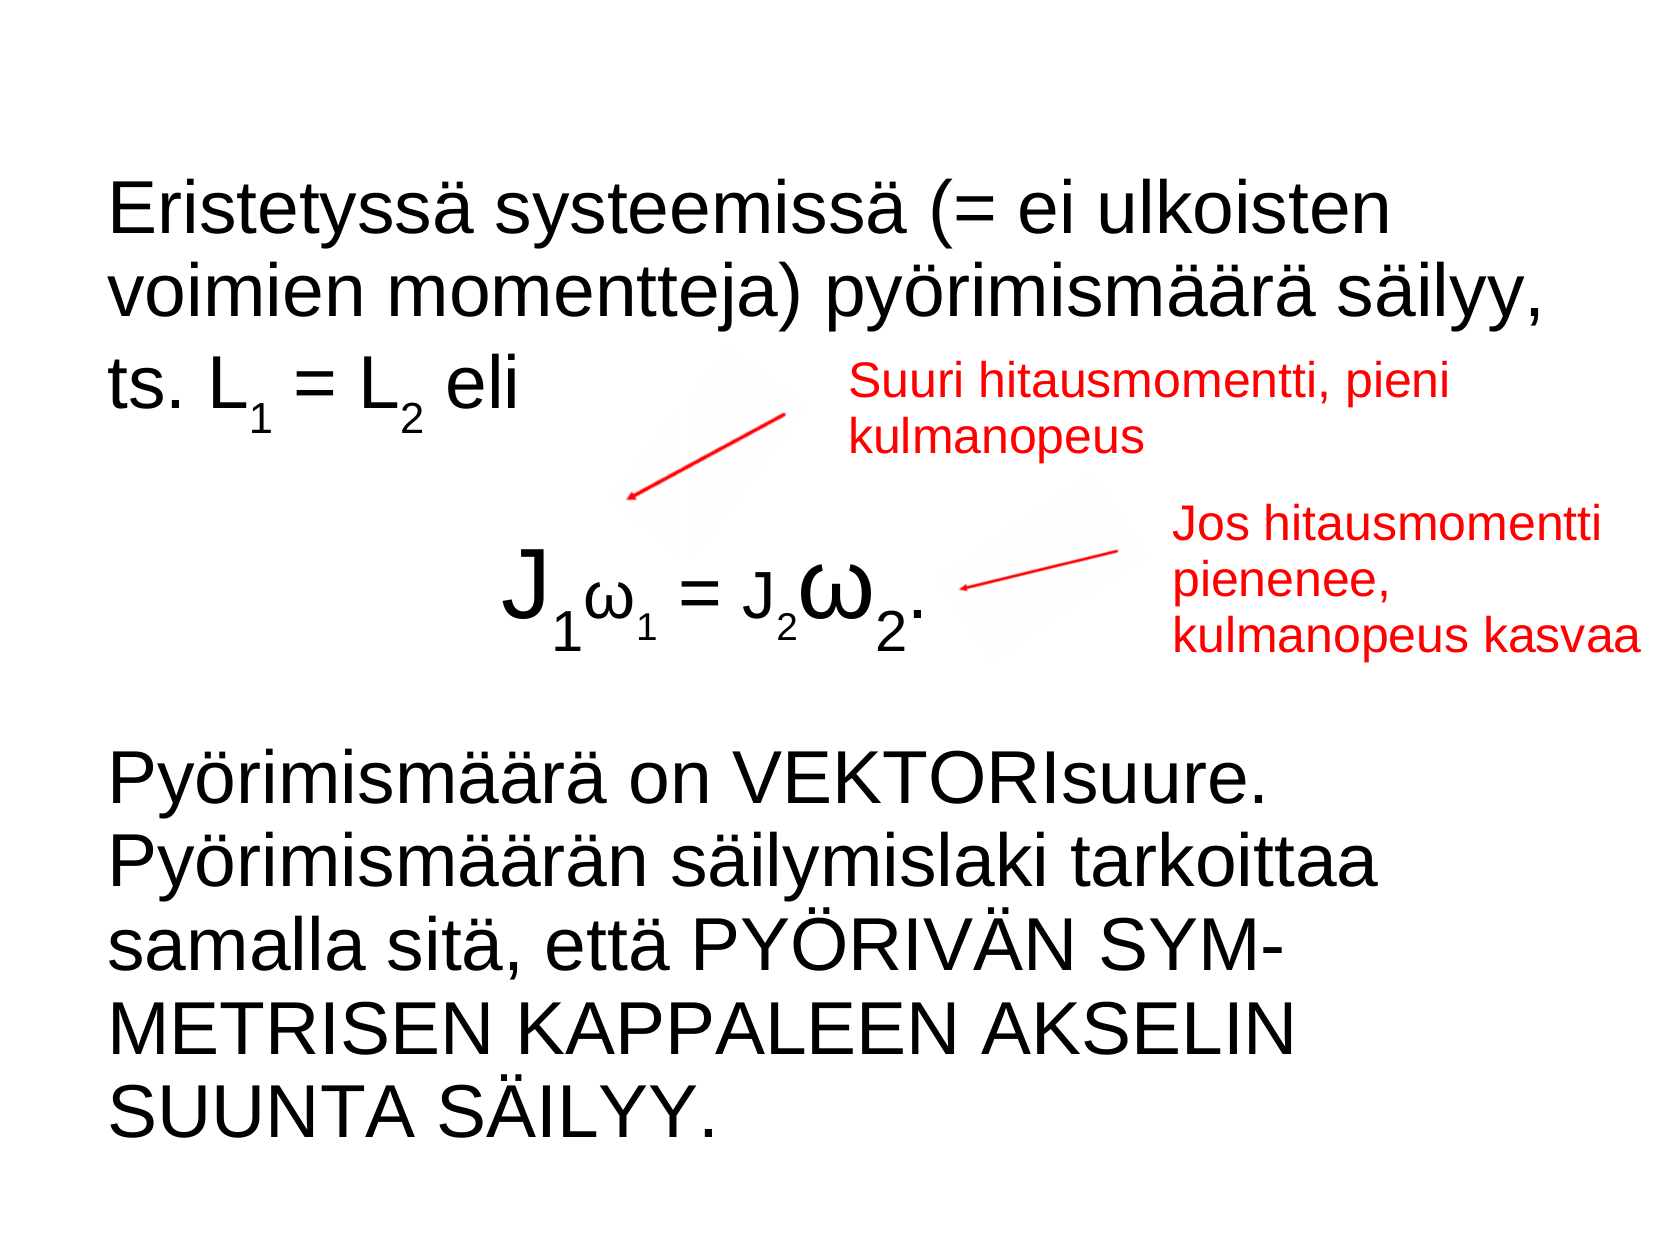

Eristetyssä systeemissä (= ei ulkoisten voimien momentteja) pyörimismäärä säilyy, ts. L1 = L2 eli
 J1ω1 = J2ω2.
Pyörimismäärä on VEKTORIsuure. Pyörimismäärän säilymislaki tarkoittaa samalla sitä, että PYÖRIVÄN SYM-METRISEN KAPPALEEN AKSELIN SUUNTA SÄILYY.
Suuri hitausmomentti, pieni kulmanopeus
Jos hitausmomentti pienenee, kulmanopeus kasvaa